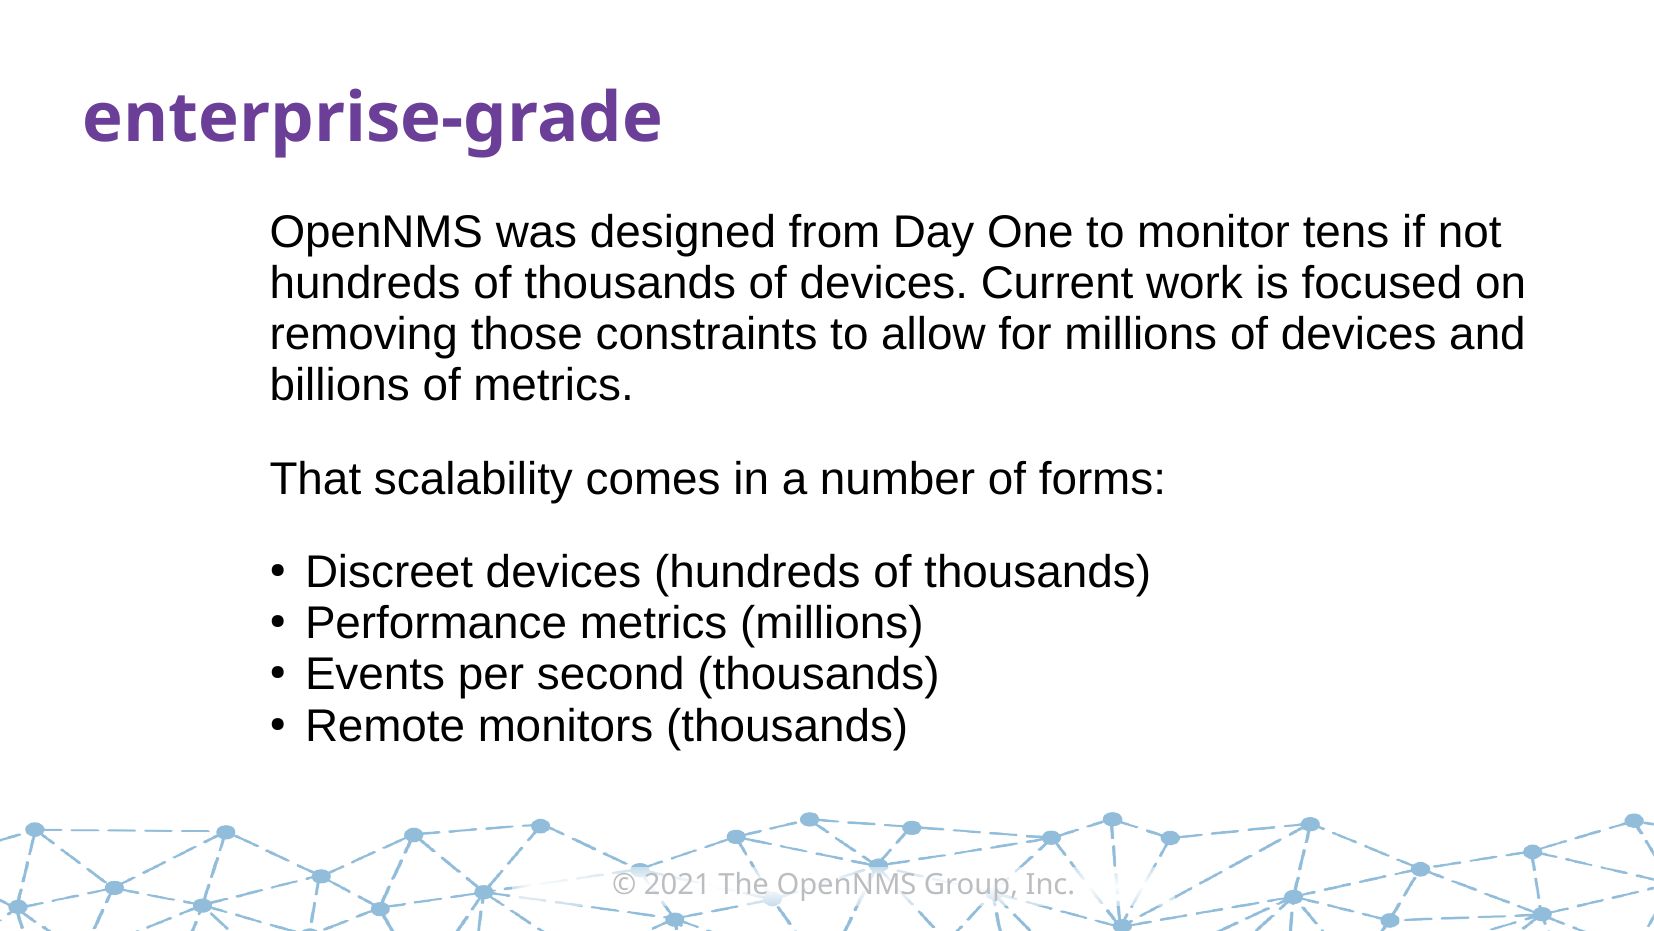

# enterprise-grade
OpenNMS was designed from Day One to monitor tens if not hundreds of thousands of devices. Current work is focused on removing those constraints to allow for millions of devices and billions of metrics.
That scalability comes in a number of forms:
Discreet devices (hundreds of thousands)
Performance metrics (millions)
Events per second (thousands)
Remote monitors (thousands)